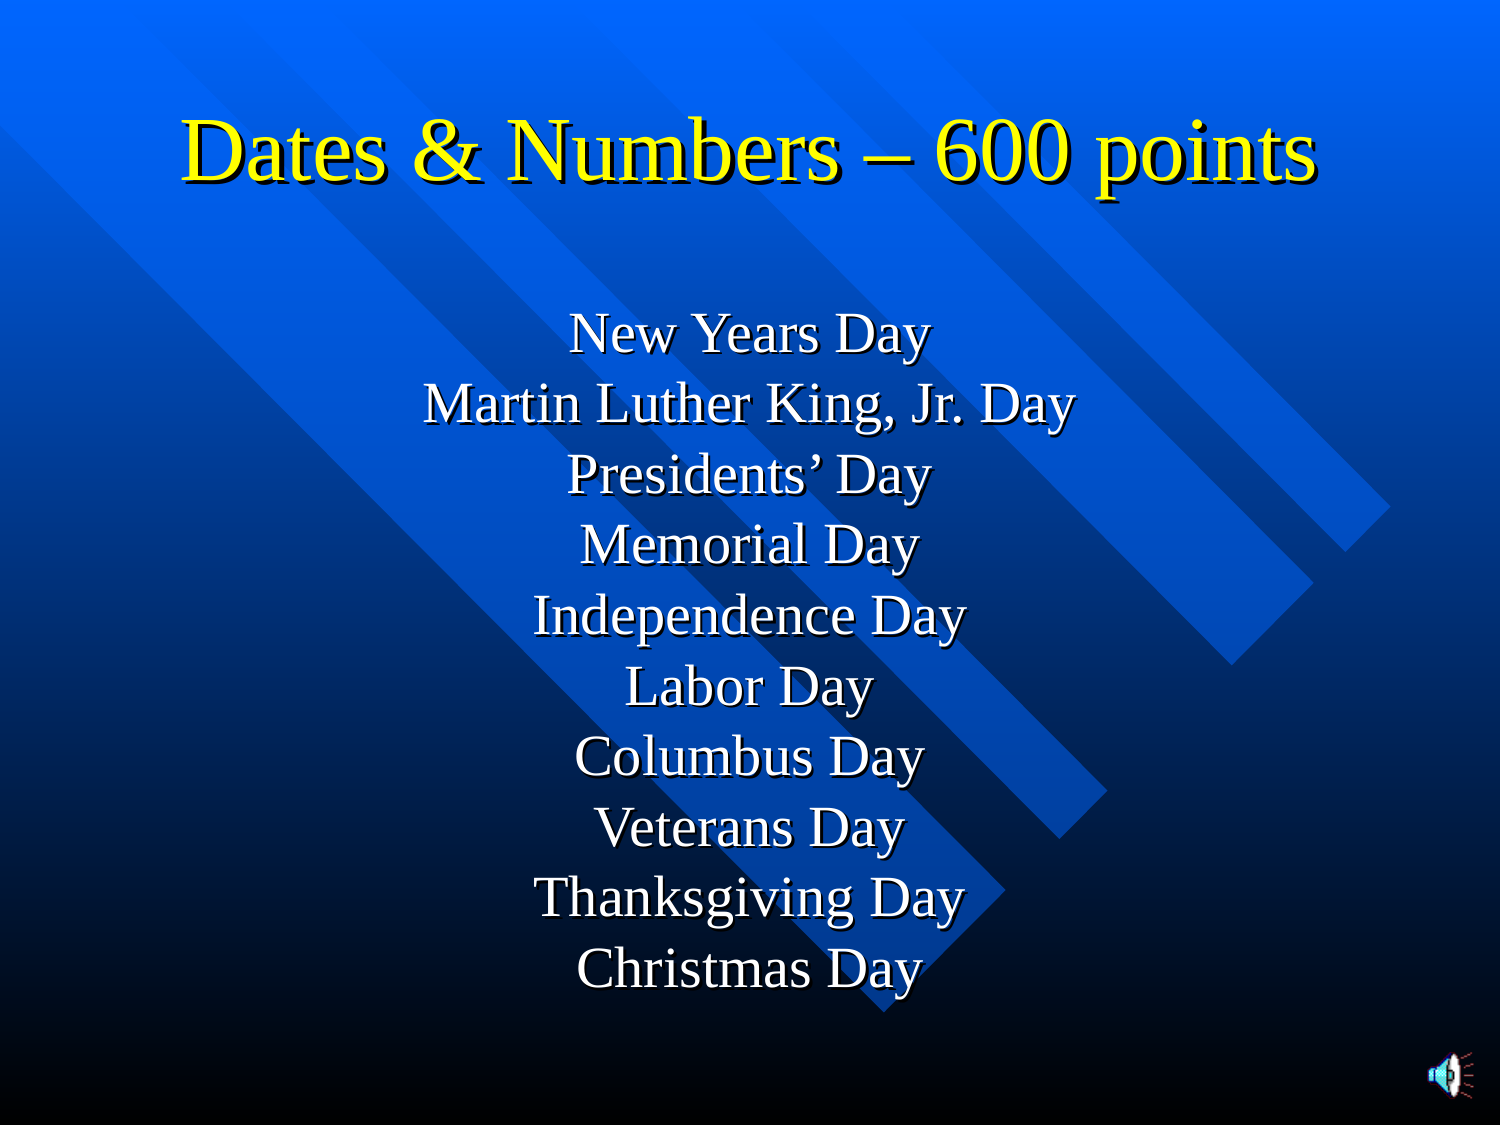

# Dates & Numbers – 600 points
New Years Day
Martin Luther King, Jr. Day
Presidents’ Day
Memorial Day
Independence Day
Labor Day
Columbus Day
Veterans Day
Thanksgiving Day
Christmas Day